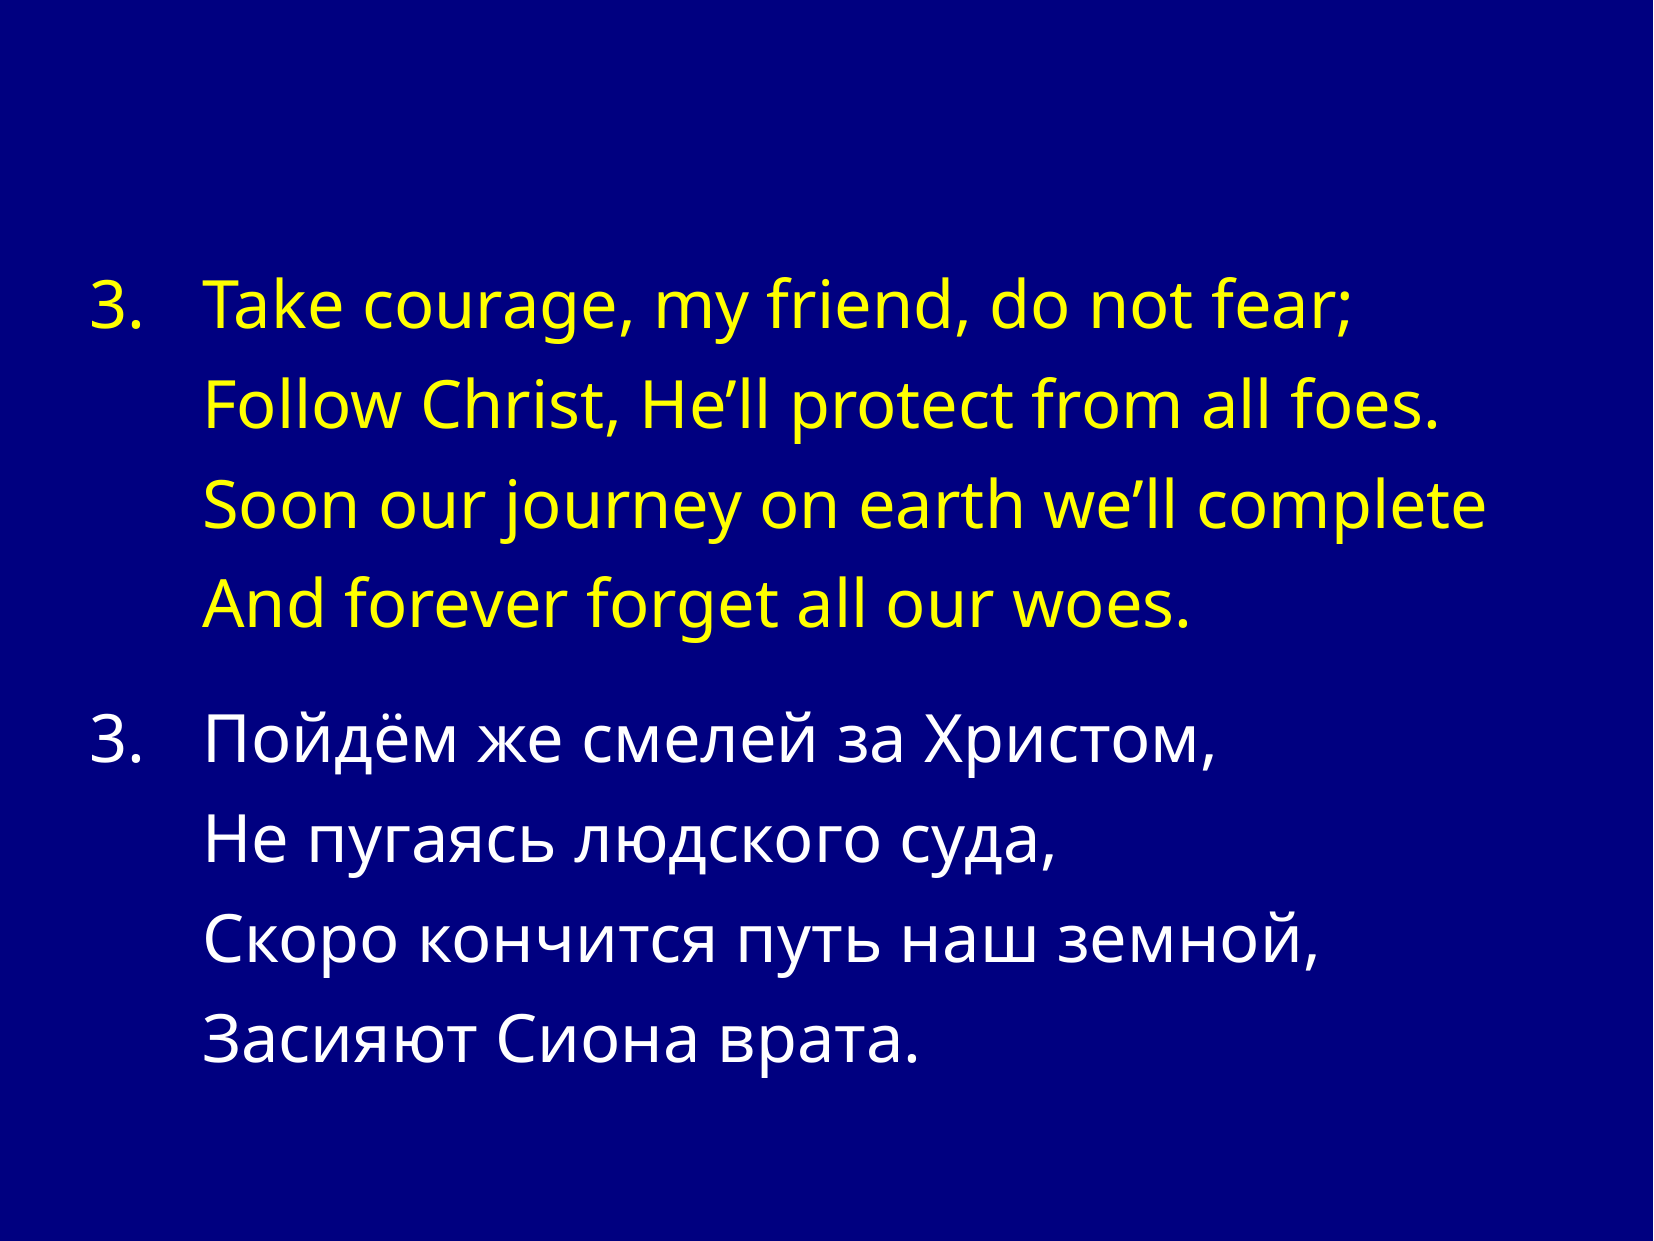

3.	Take courage, my friend, do not fear;
	Follow Christ, He’ll protect from all foes.
	Soon our journey on earth we’ll complete
	And forever forget all our woes.
3.	Пойдём же смелей за Христом,
	Не пугаясь людского суда,
	Скоро кончится путь наш земной,
	Засияют Сиона врата.